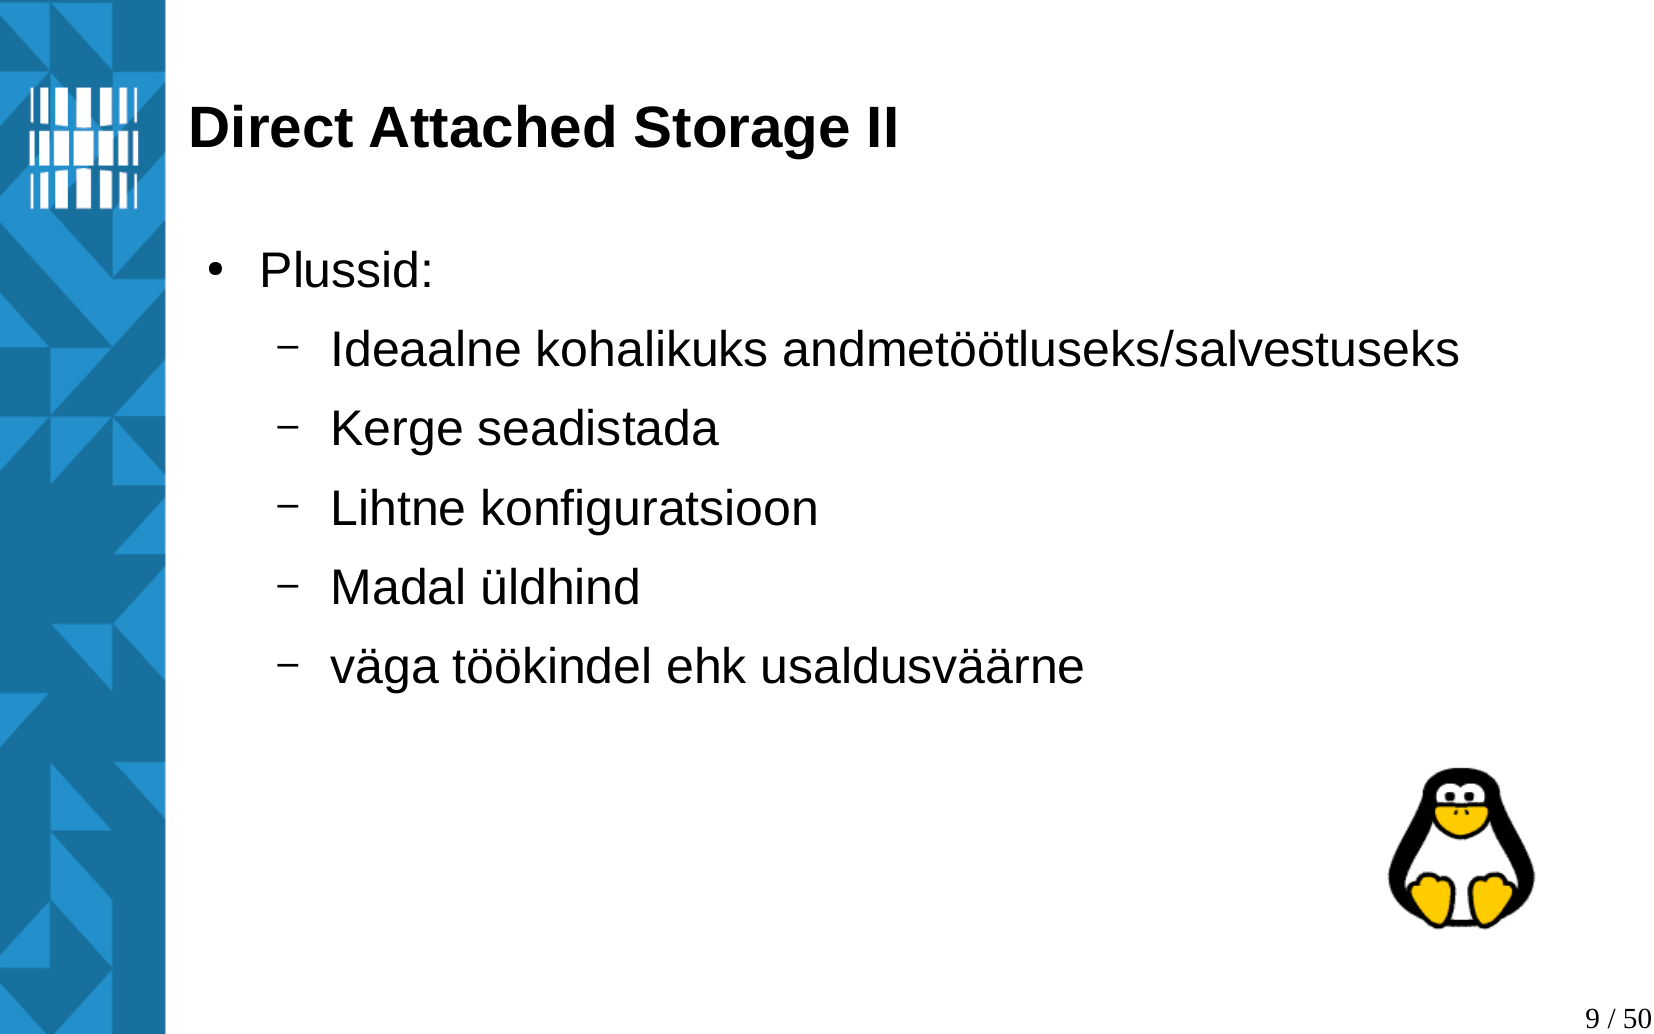

# Direct Attached Storage II
Plussid:
Ideaalne kohalikuks andmetöötluseks/salvestuseks
Kerge seadistada
Lihtne konfiguratsioon
Madal üldhind
väga töökindel ehk usaldusväärne